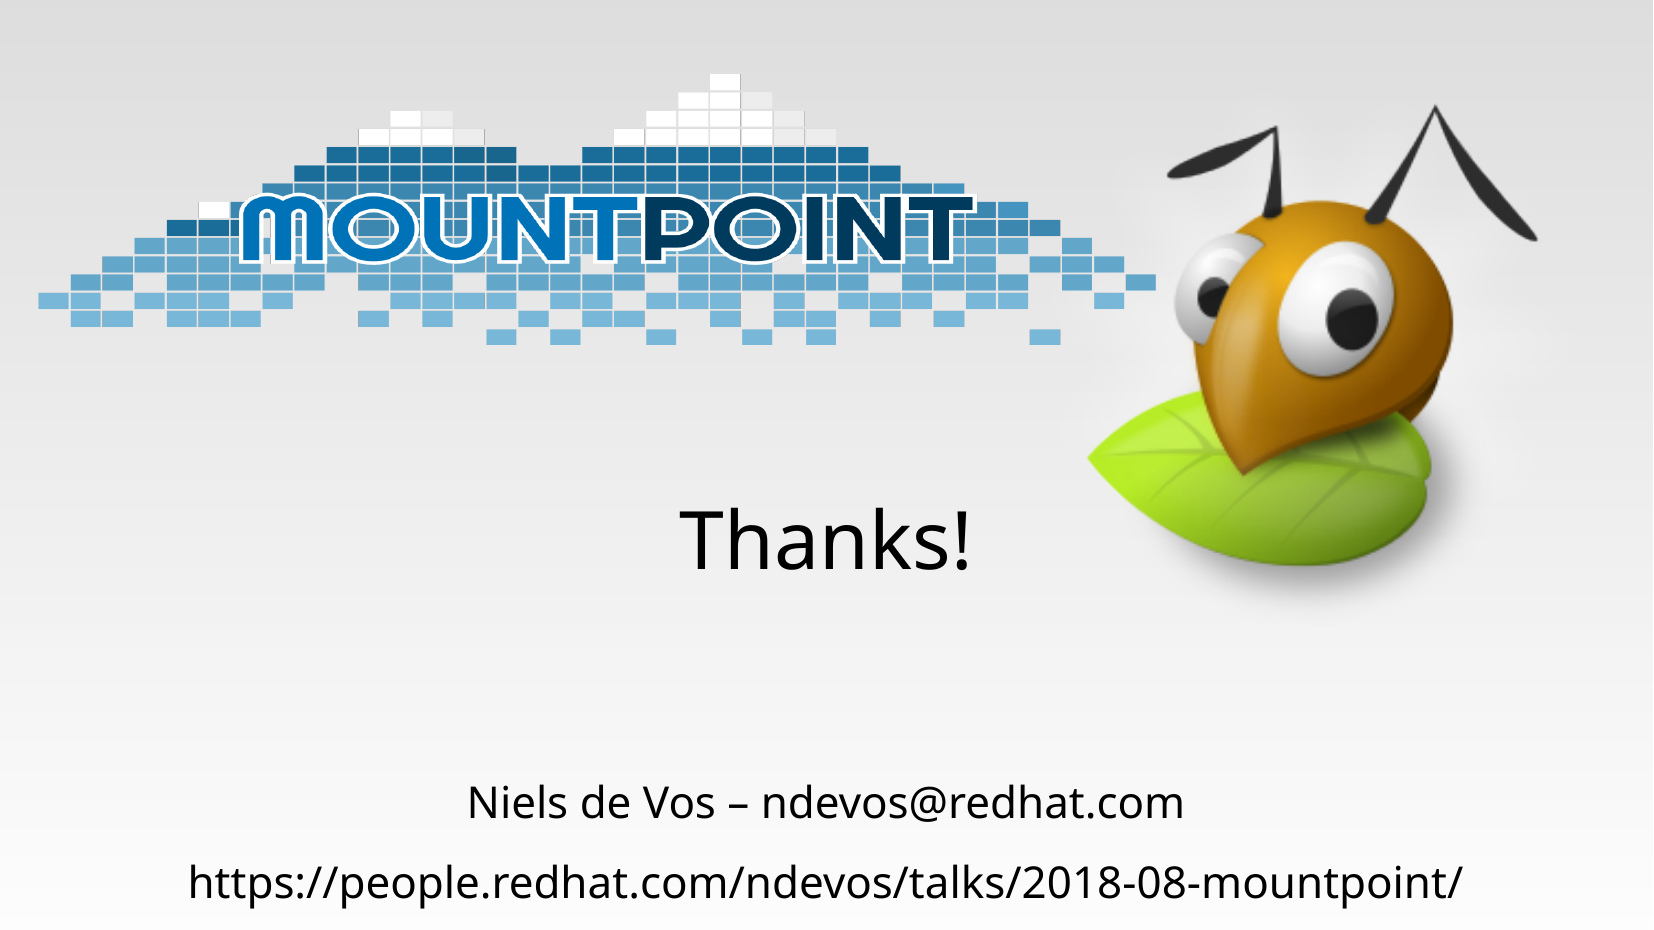

# Thanks!
Niels de Vos – ndevos@redhat.com
https://people.redhat.com/ndevos/talks/2018-08-mountpoint/